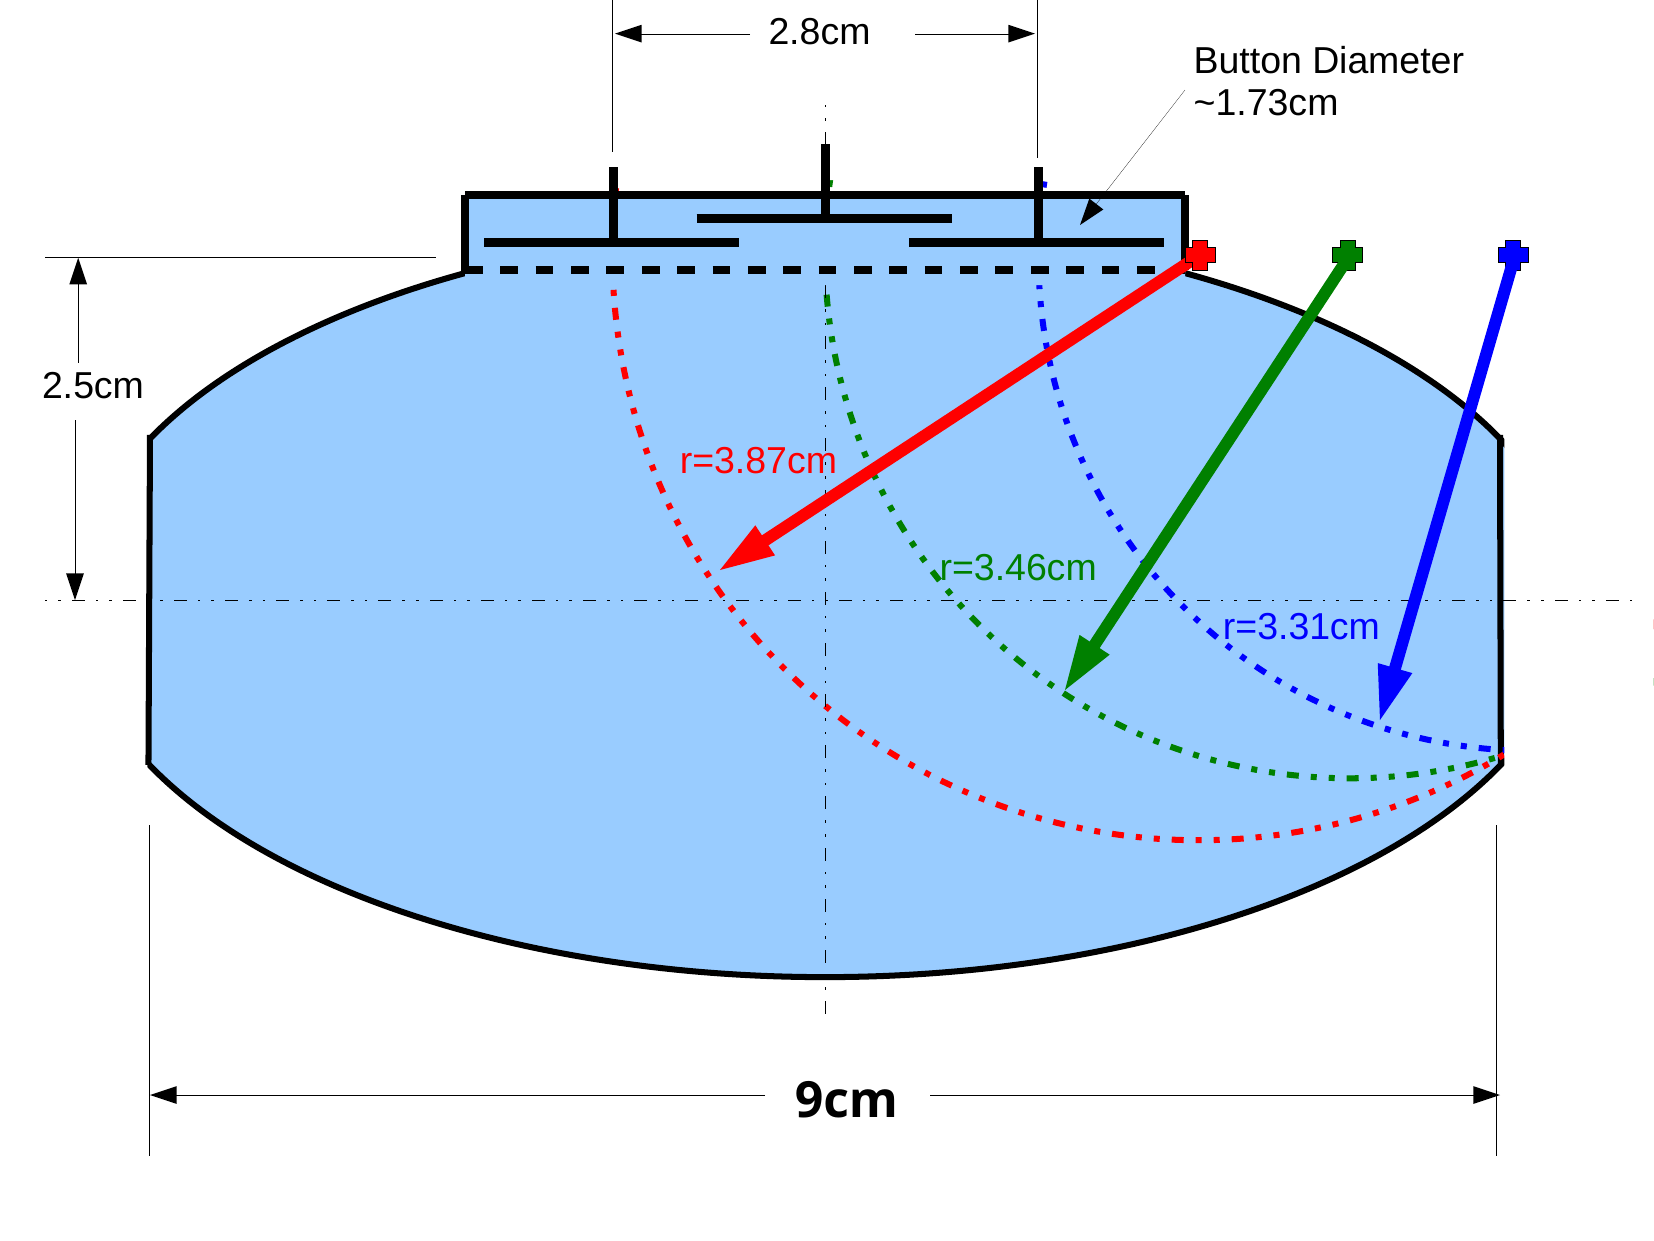

2.8cm
Button Diameter
~1.73cm
2.5cm
r=3.87cm
r=3.46cm
r=3.31cm
9cm